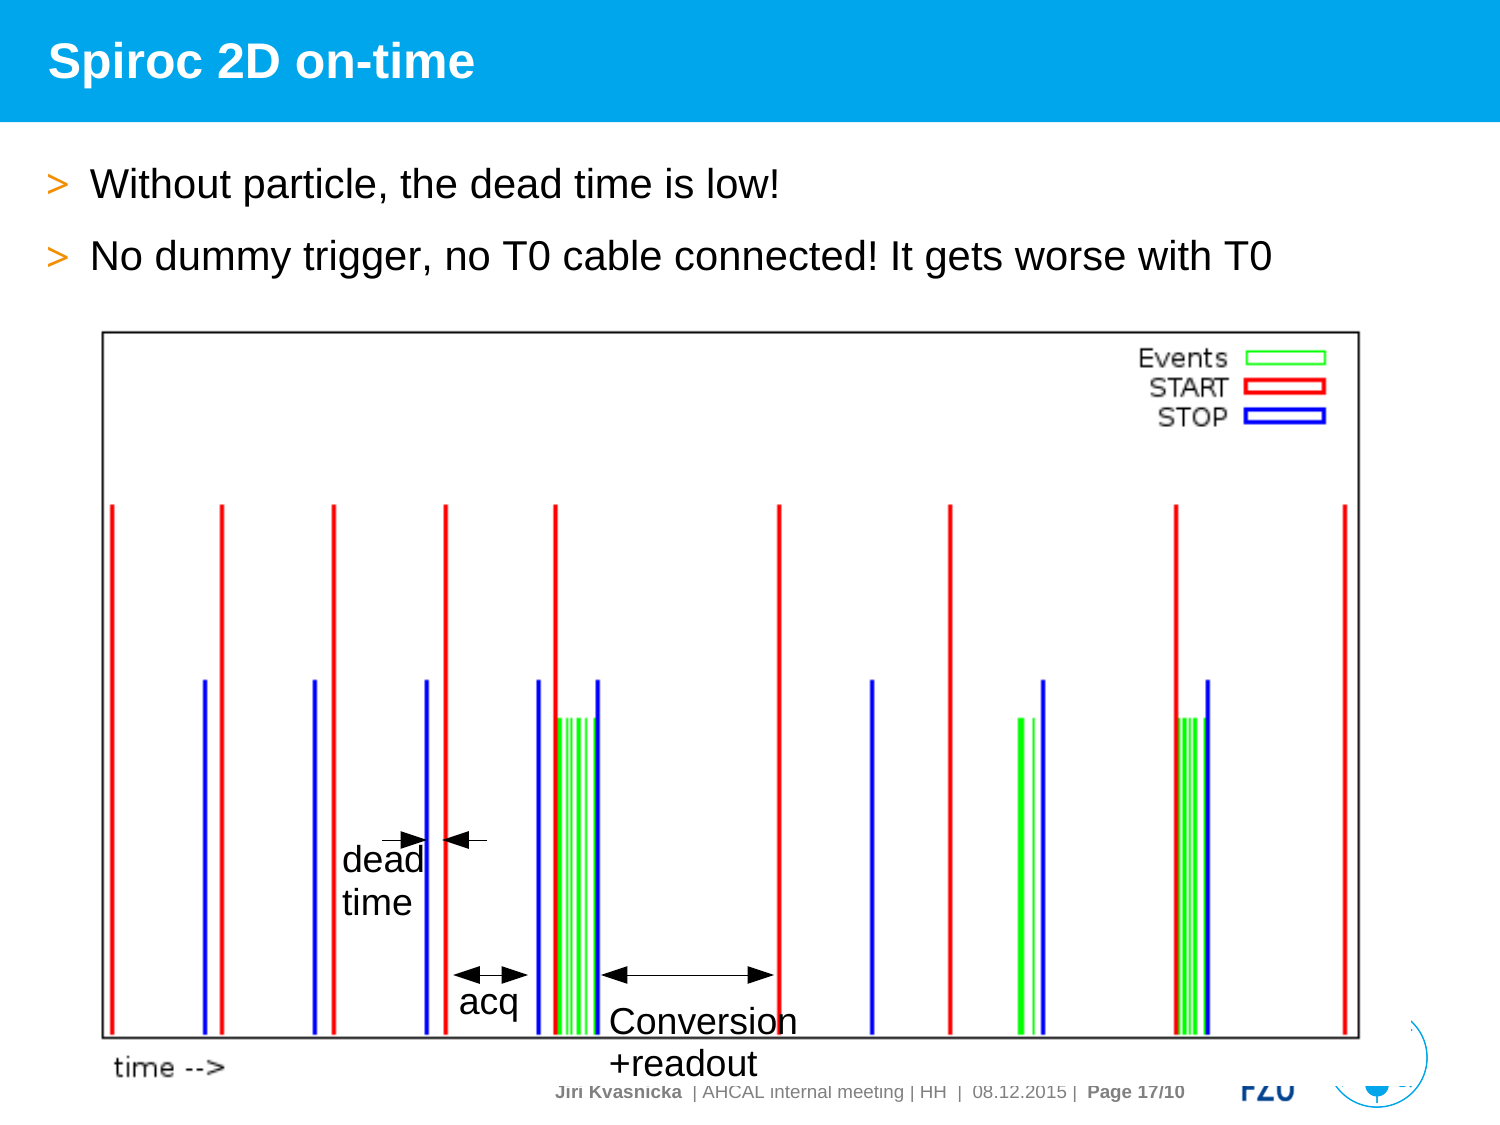

# Spiroc 2D on-time
Without particle, the dead time is low!
No dummy trigger, no T0 cable connected! It gets worse with T0
dead
time
acq
Conversion
+readout